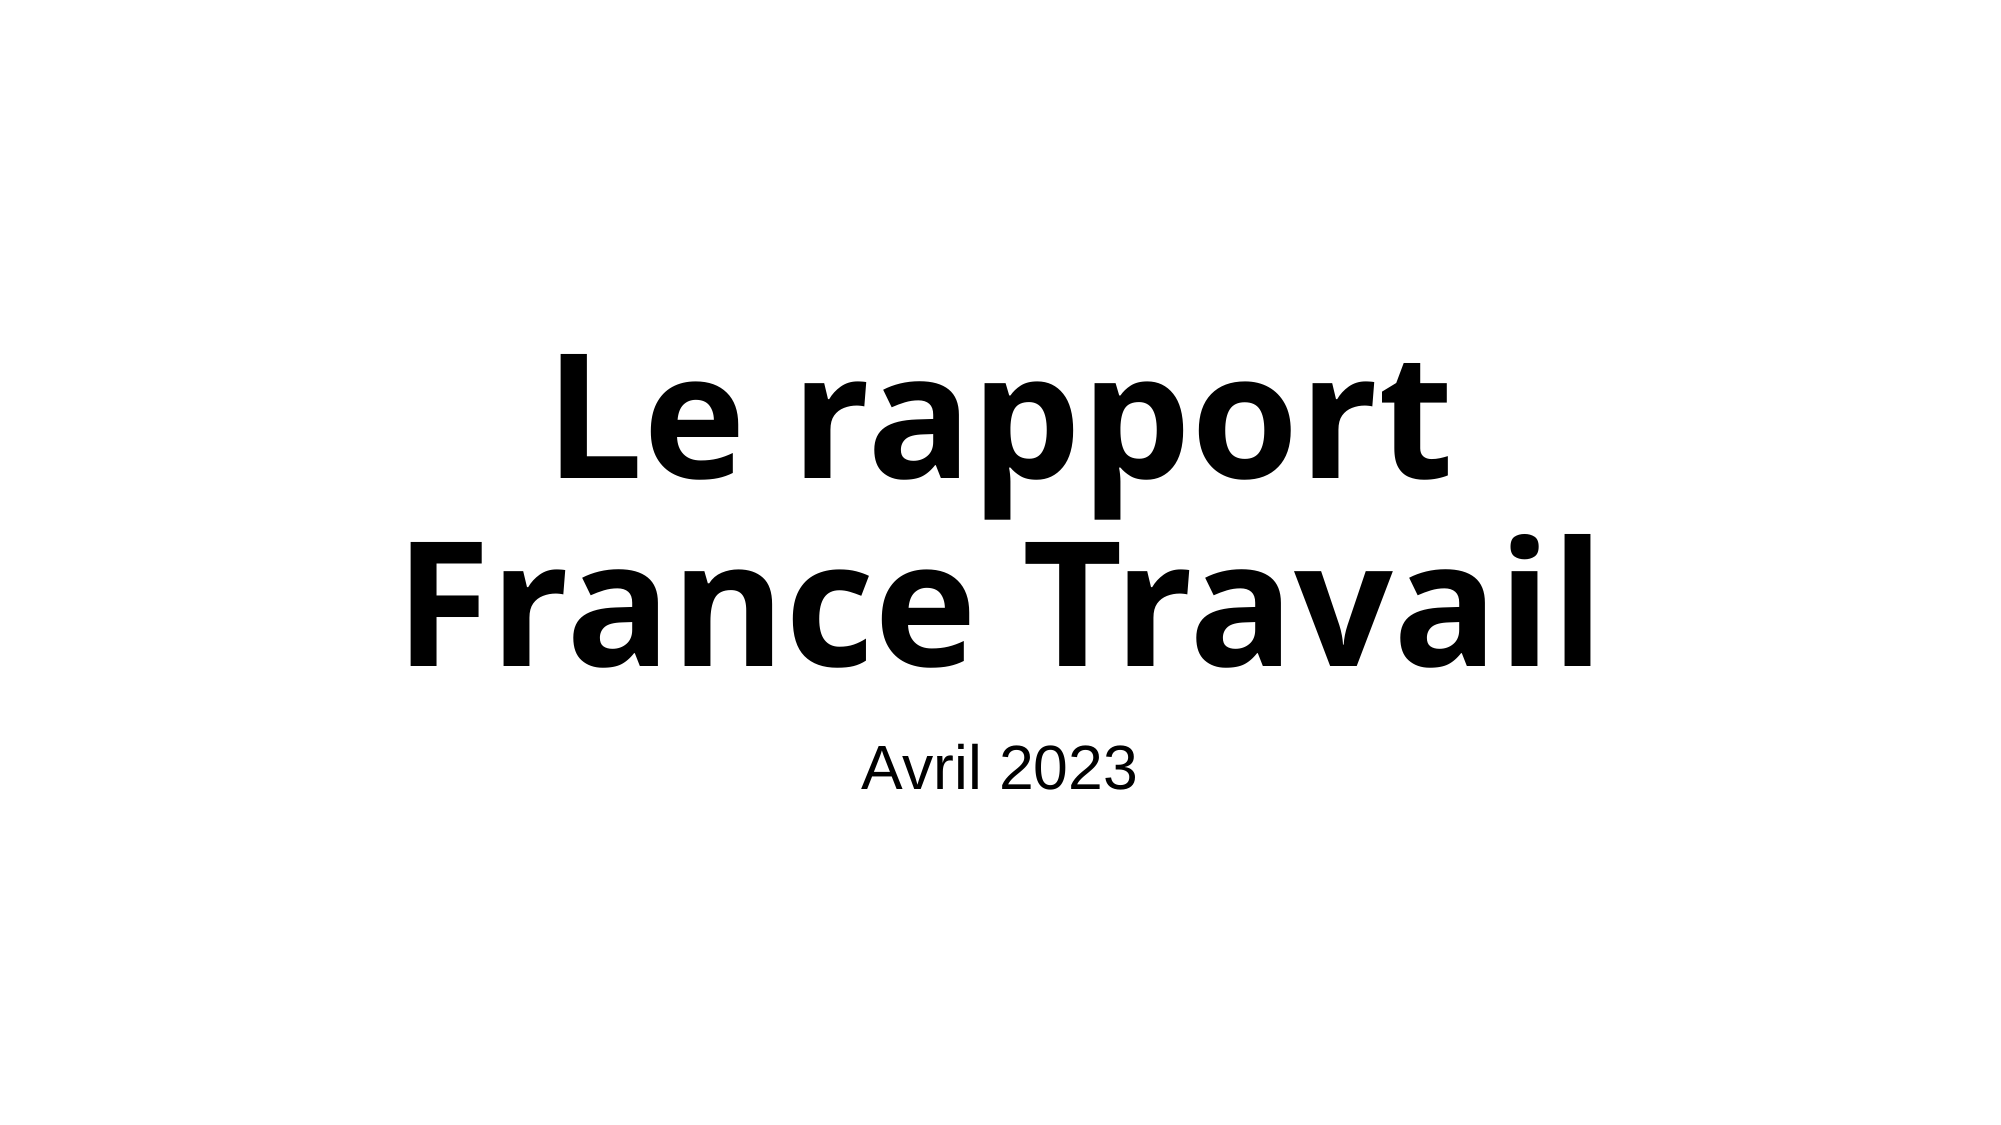

Le rapport
France Travail
# Avril 2023